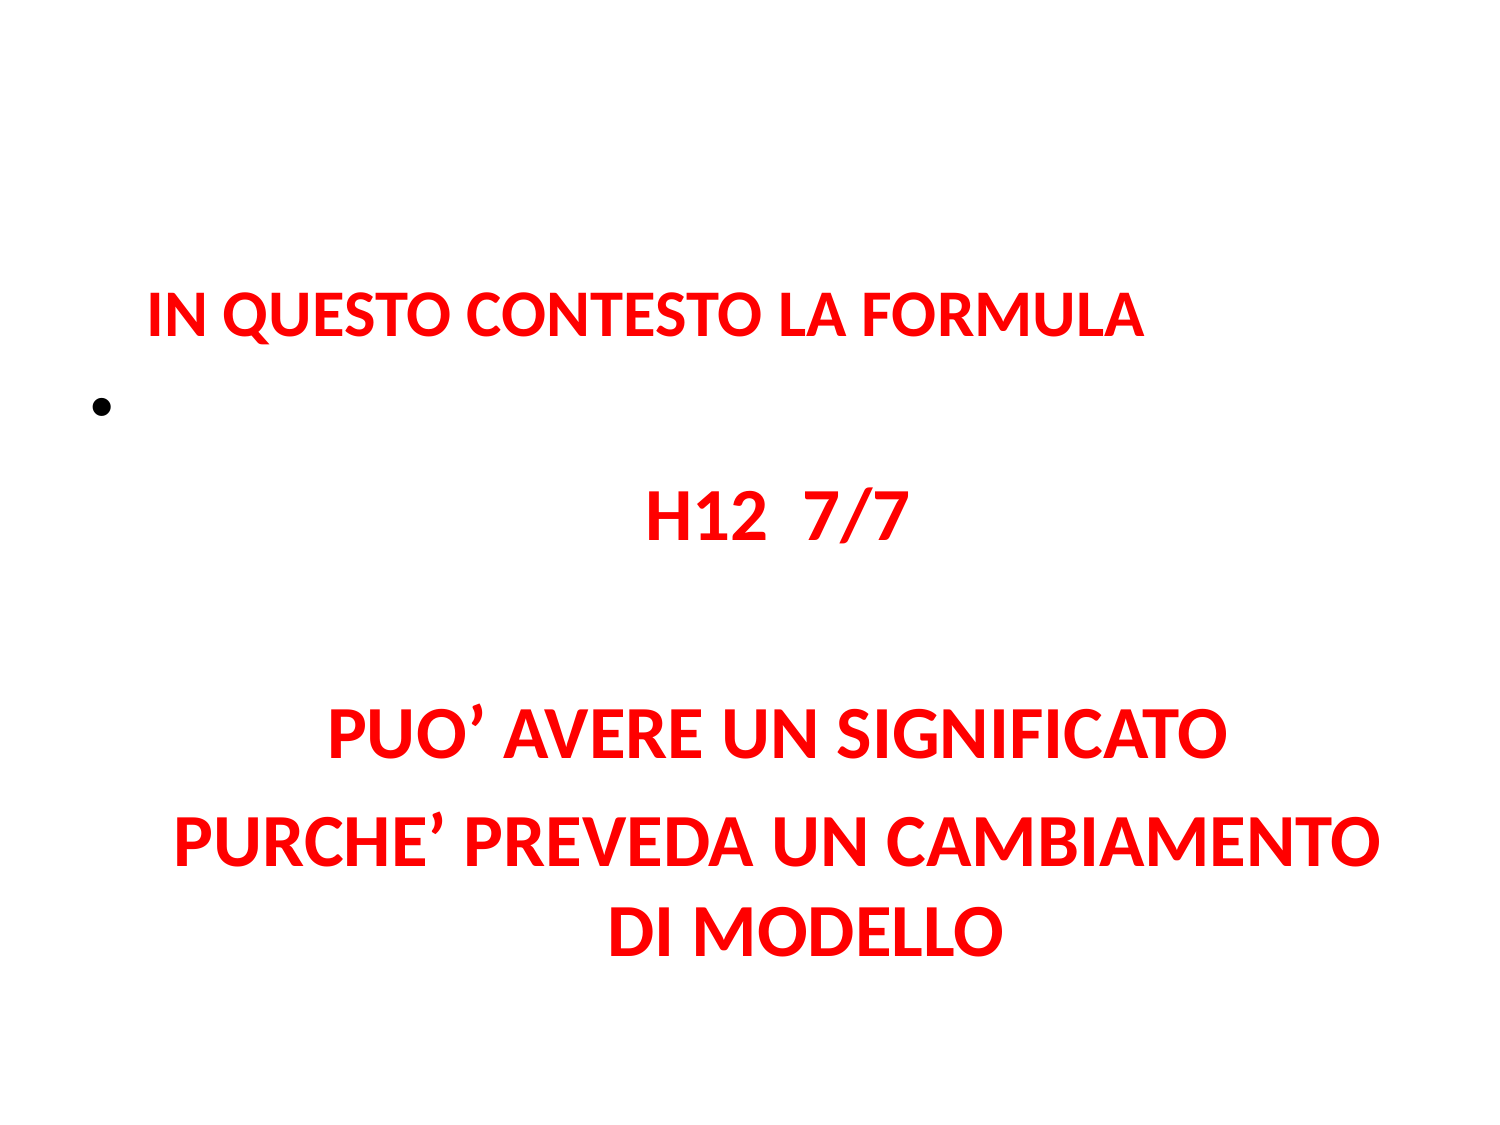

#
IN QUESTO CONTESTO LA FORMULA
H12 7/7
PUO’ AVERE UN SIGNIFICATO
PURCHE’ PREVEDA UN CAMBIAMENTO DI MODELLO